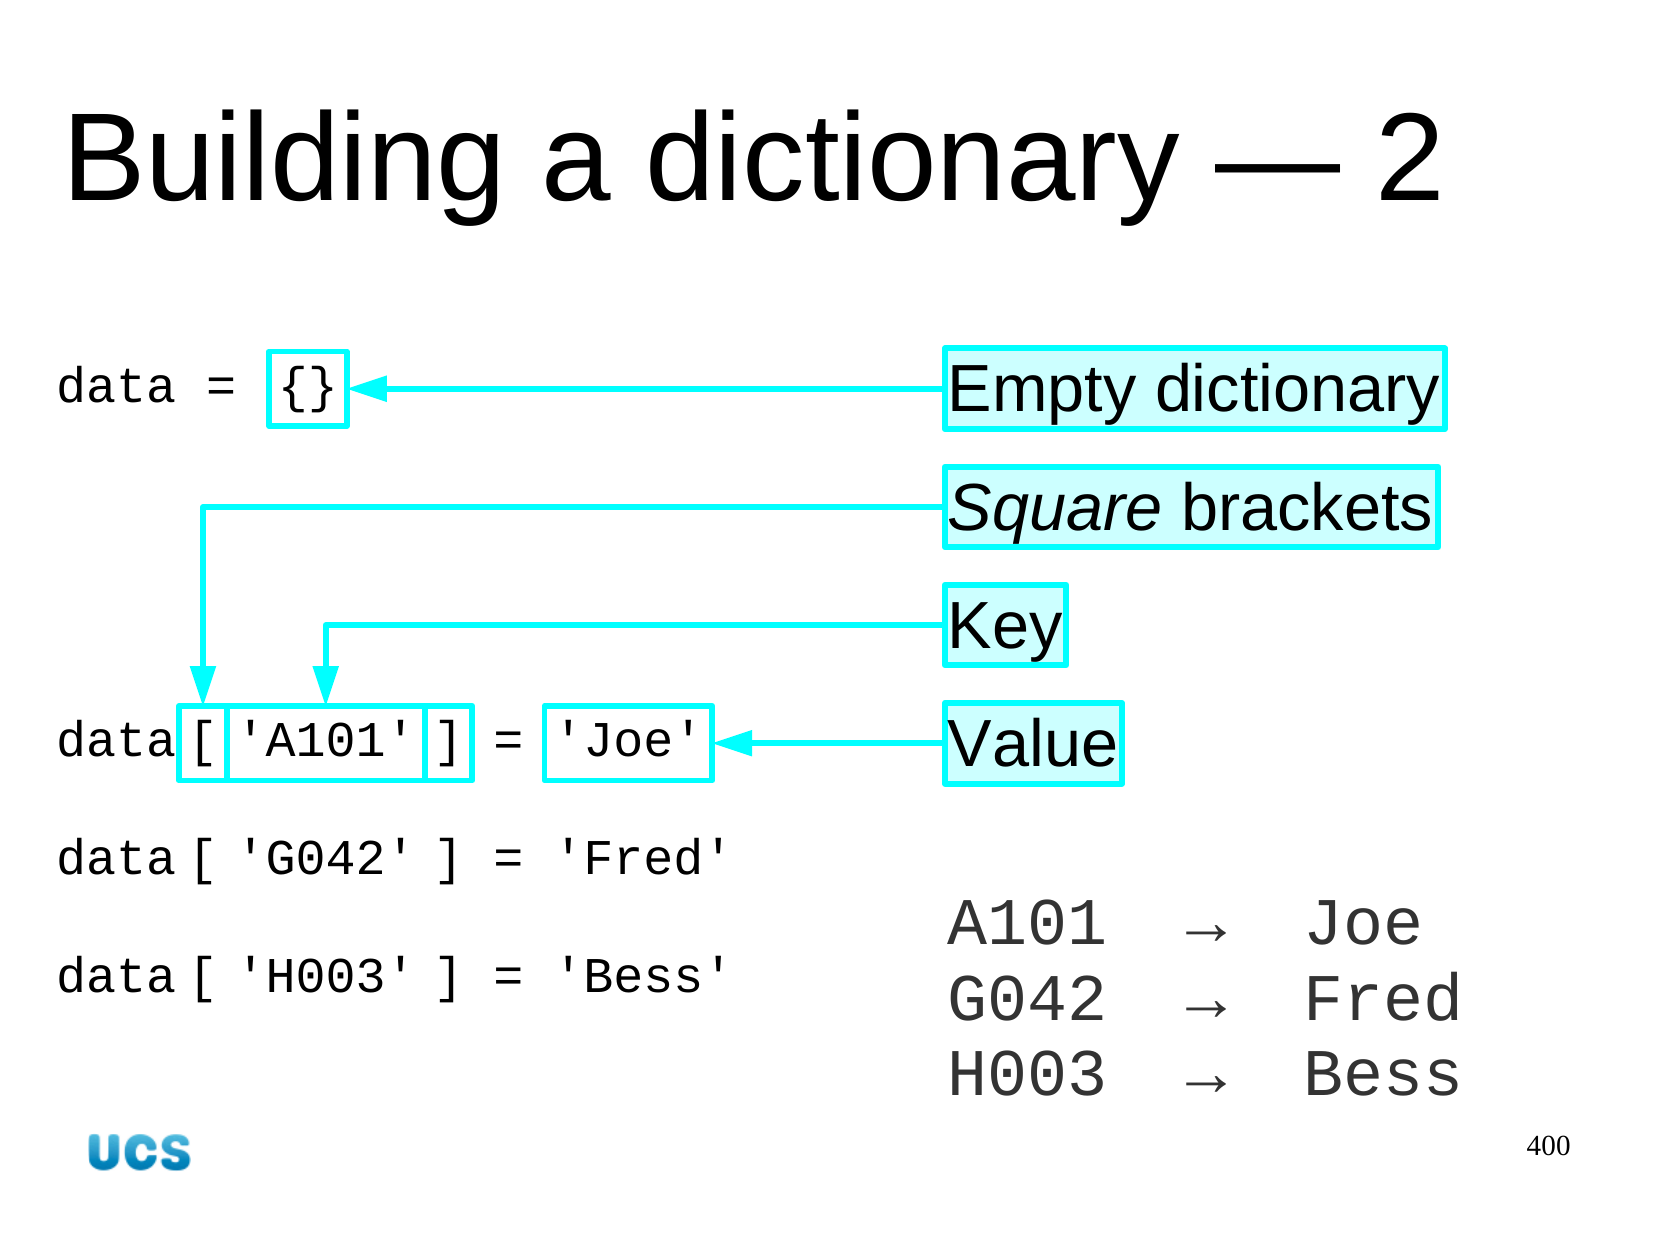

Building a dictionary — 2
Empty dictionary
data =
{}
Square brackets
Key
Value
data
[
'A101'
]
=
'Joe'
data
[
'G042'
]
=
'Fred'
A101	→	Joe
G042	→	Fred
H003	→	Bess
data
[
'H003'
]
=
'Bess'
400